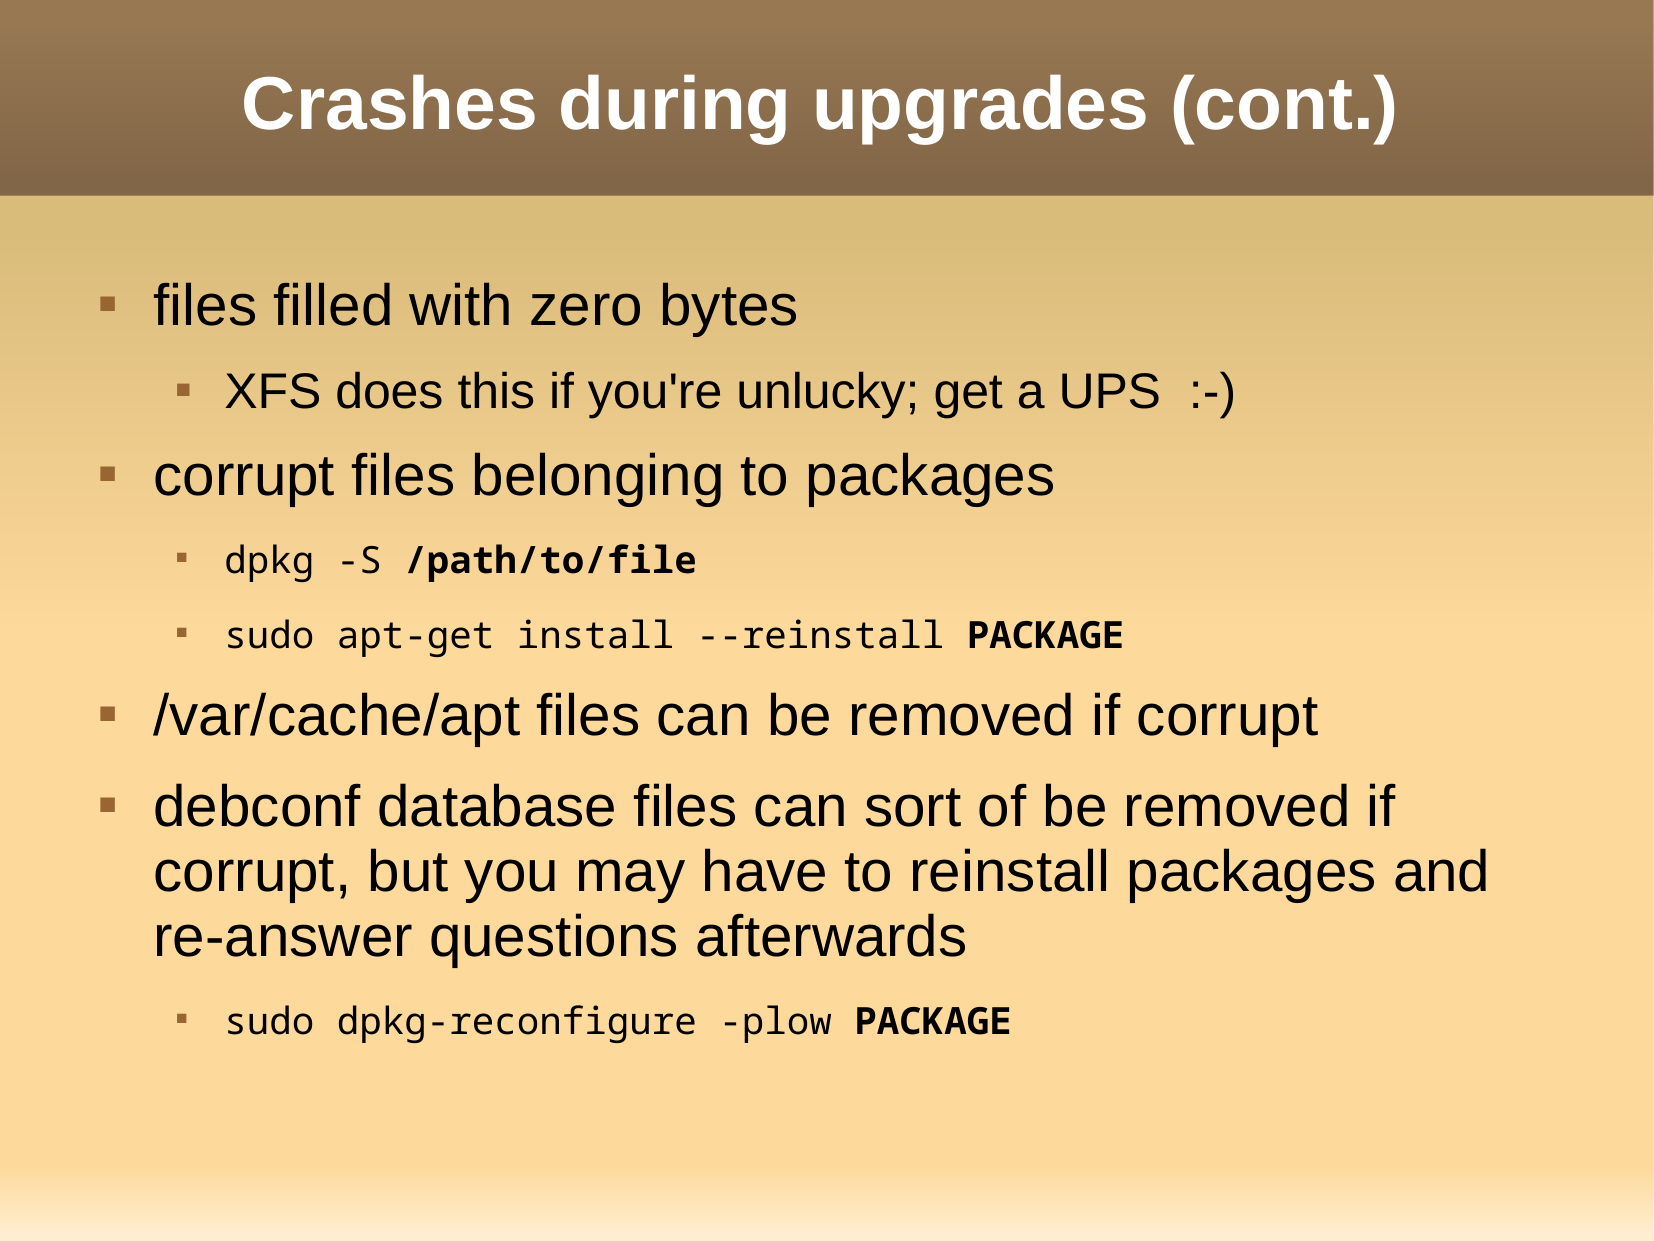

# Crashes during upgrades (cont.)
files filled with zero bytes
XFS does this if you're unlucky; get a UPS :-)
corrupt files belonging to packages
dpkg -S /path/to/file
sudo apt-get install --reinstall PACKAGE
/var/cache/apt files can be removed if corrupt
debconf database files can sort of be removed if corrupt, but you may have to reinstall packages and re-answer questions afterwards
sudo dpkg-reconfigure -plow PACKAGE